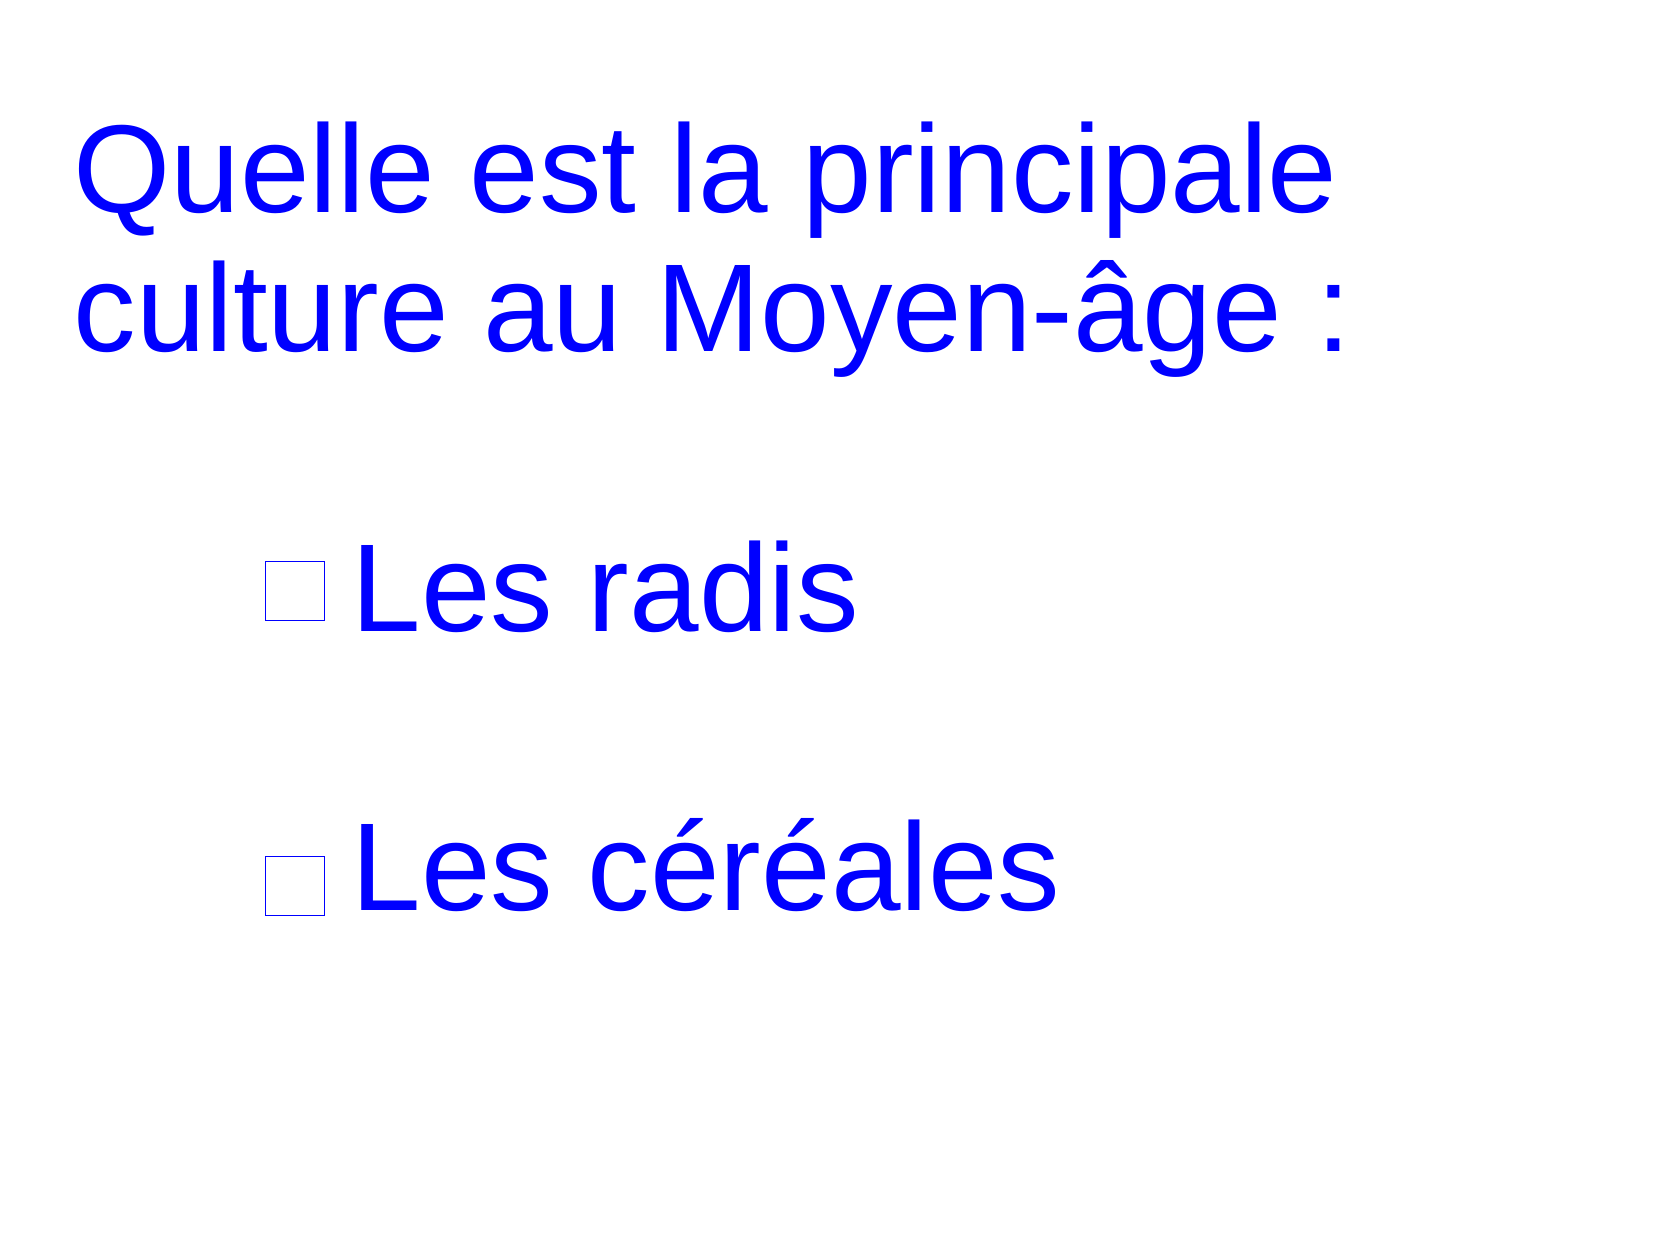

Quelle est la principale culture au Moyen-âge :
 Les radis
 Les céréales